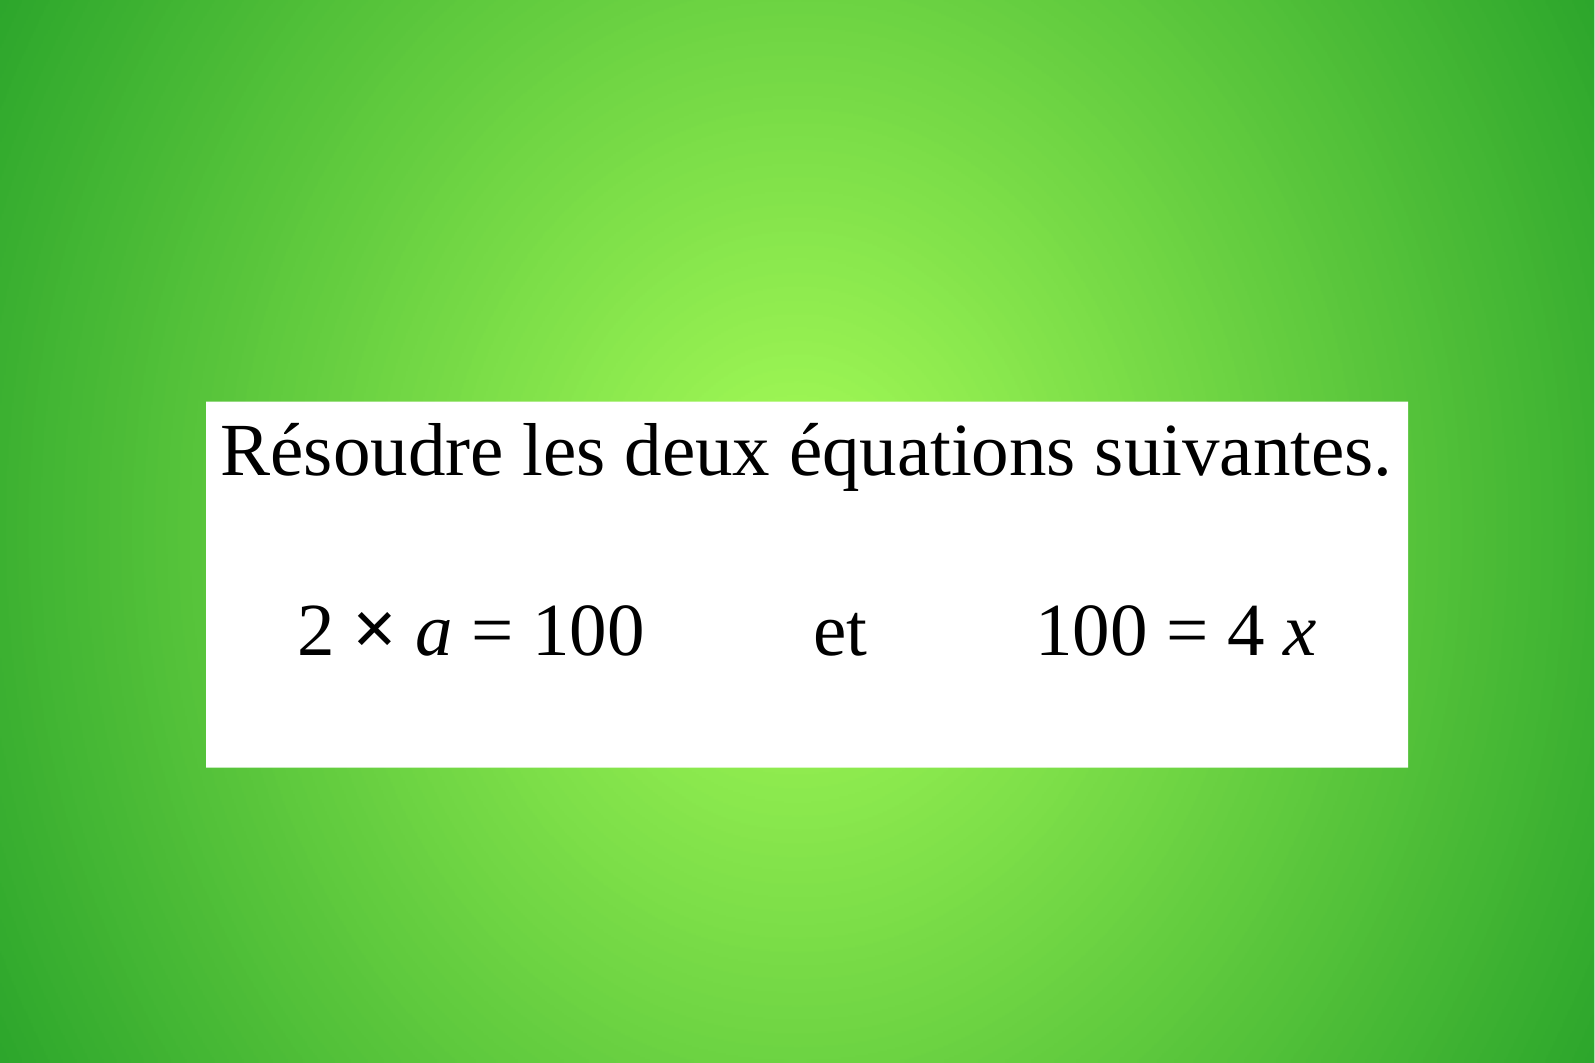

Résoudre les deux équations suivantes.
2 × a = 100			et			100 = 4 x